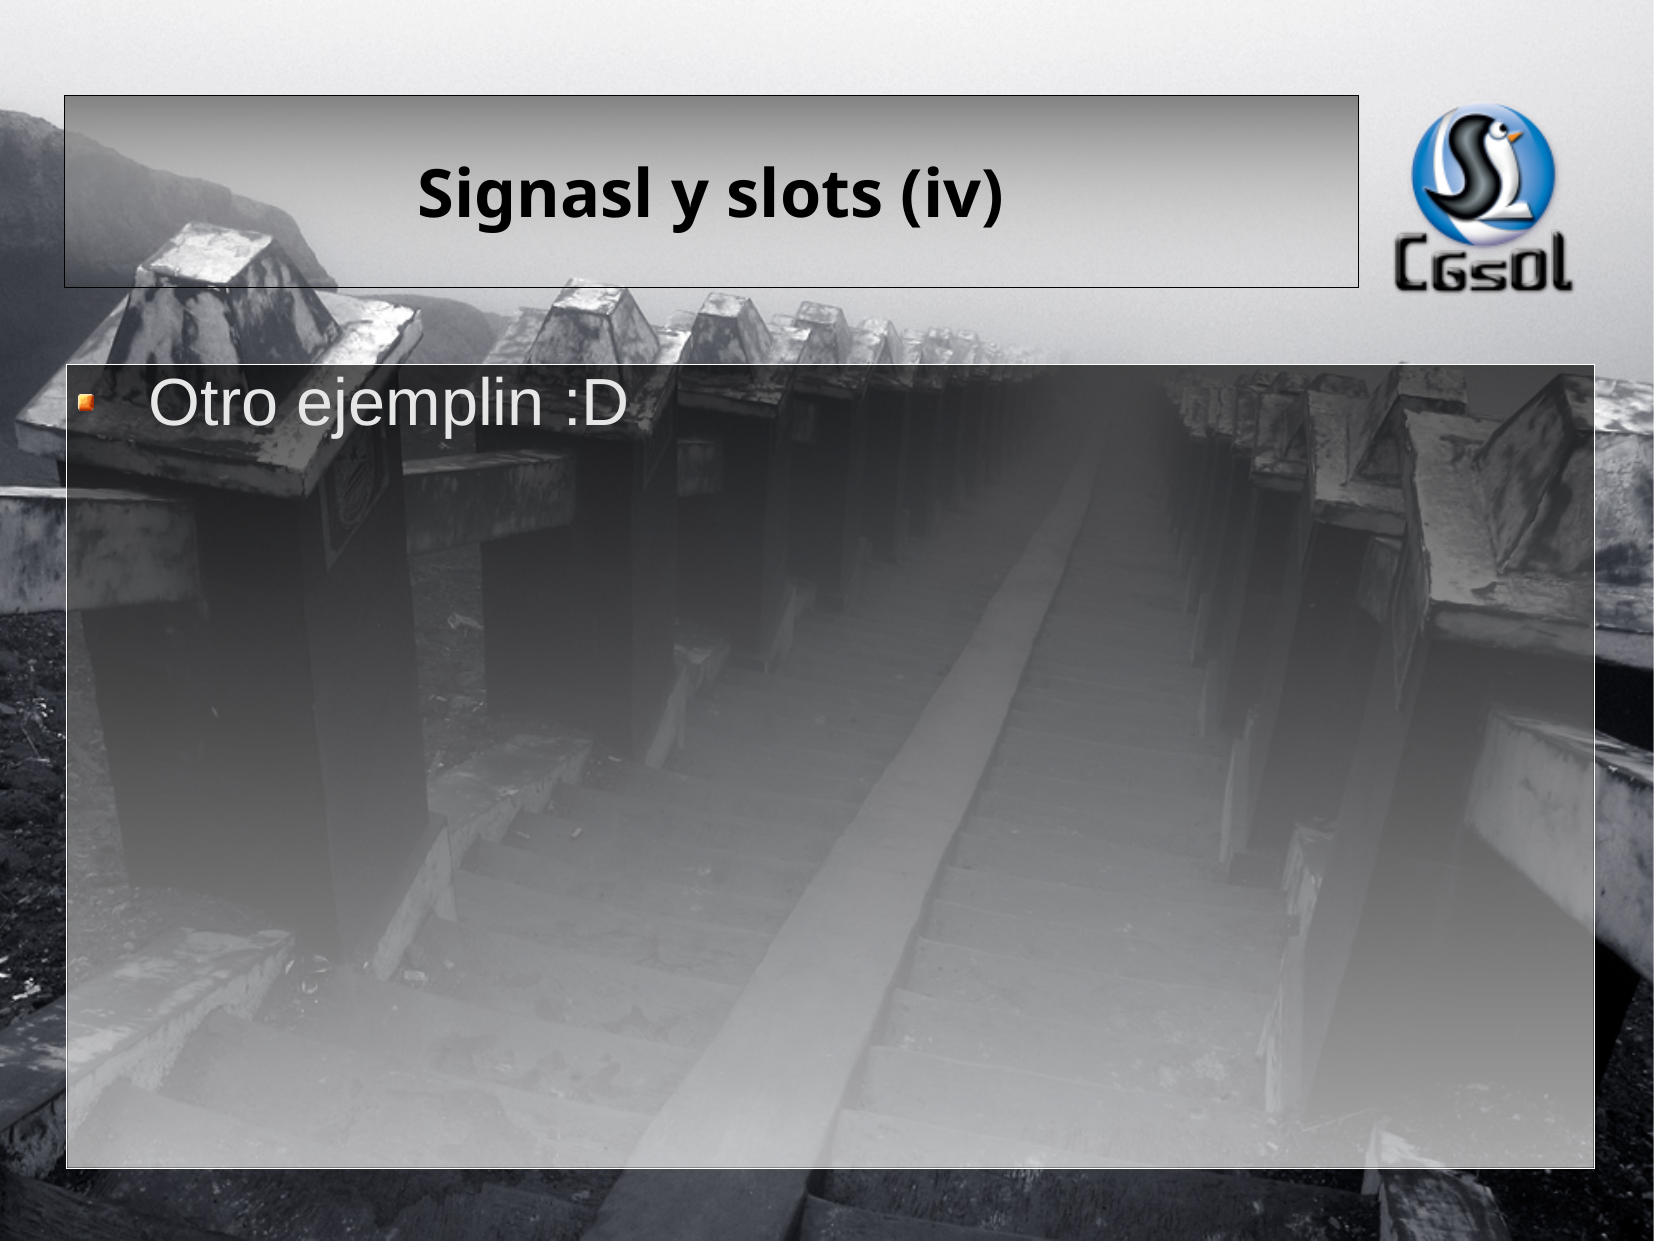

# Signasl y slots (iv)
Otro ejemplin :D